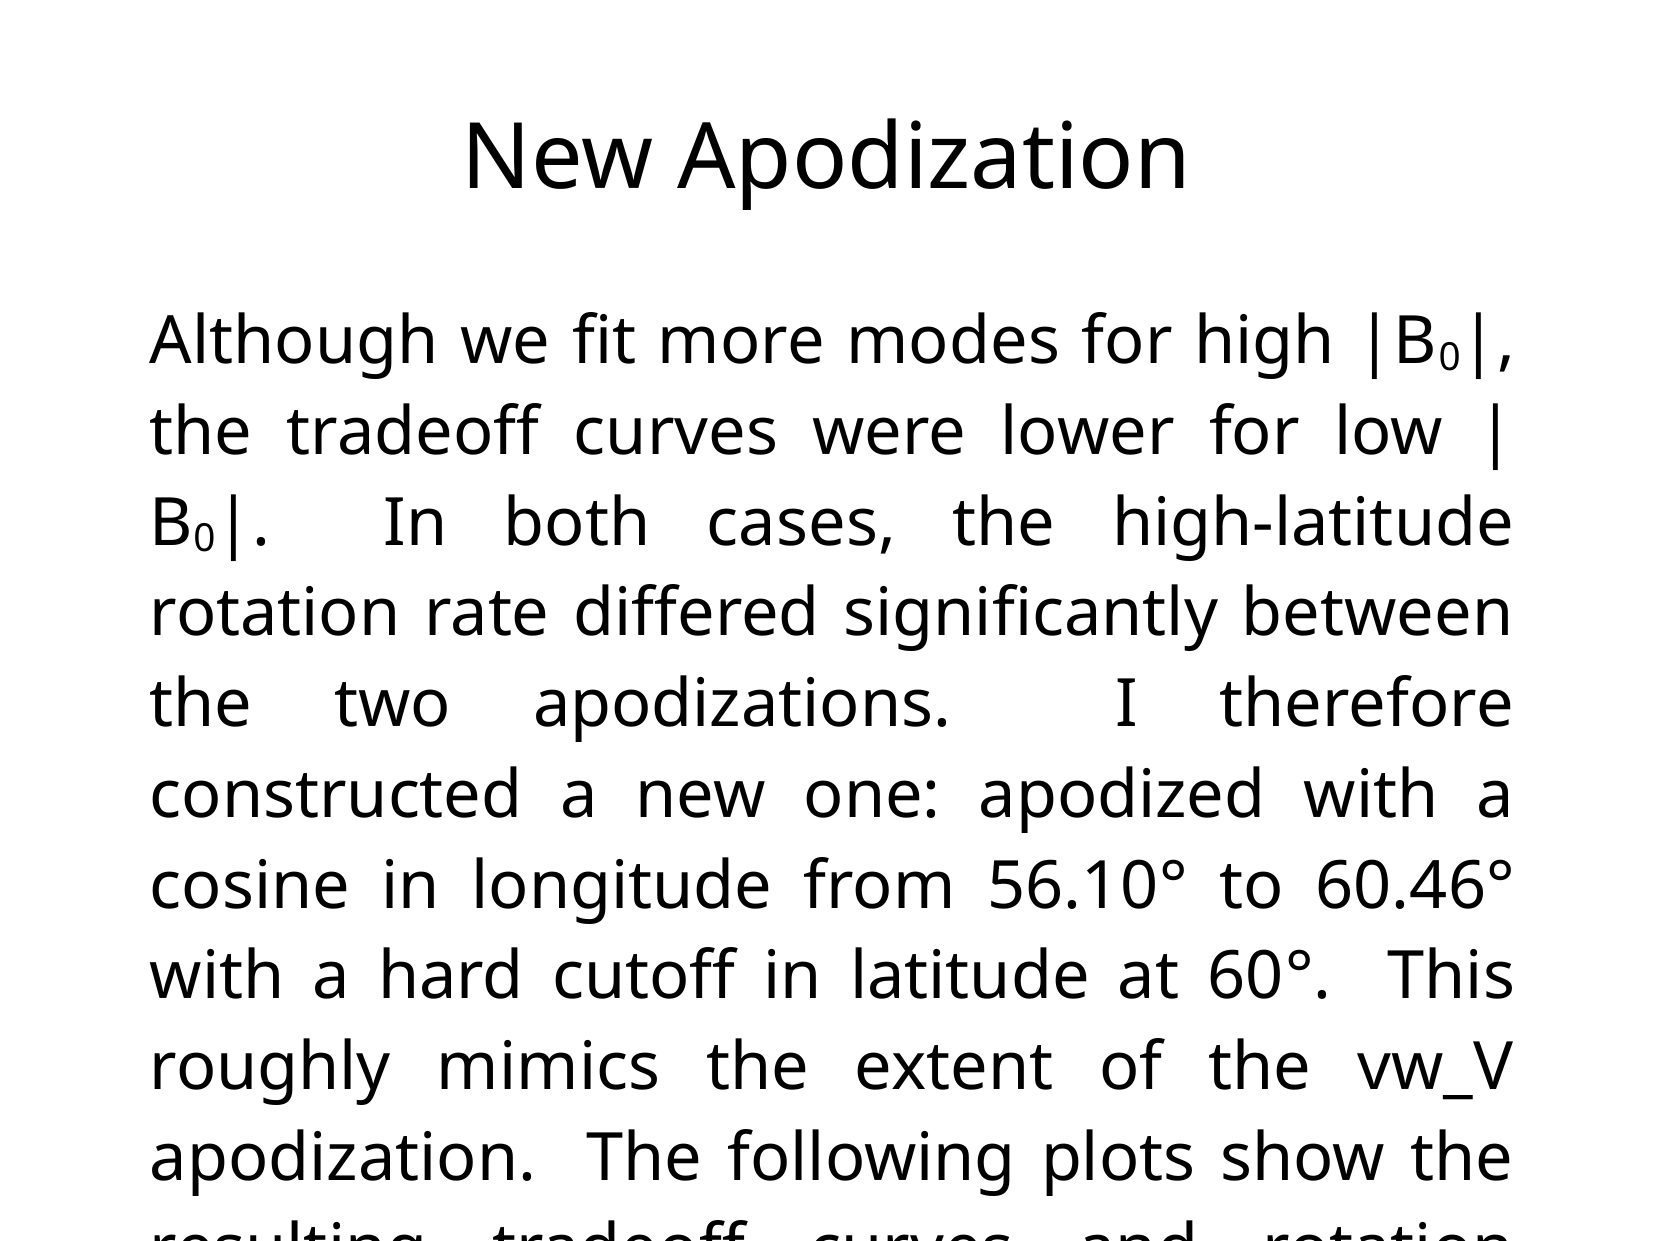

# New Apodization
Although we fit more modes for high |B0|, the tradeoff curves were lower for low |B0|. In both cases, the high-latitude rotation rate differed significantly between the two apodizations. I therefore constructed a new one: apodized with a cosine in longitude from 56.10° to 60.46° with a hard cutoff in latitude at 60°. This roughly mimics the extent of the vw_V apodization. The following plots show the resulting tradeoff curves and rotation rates.